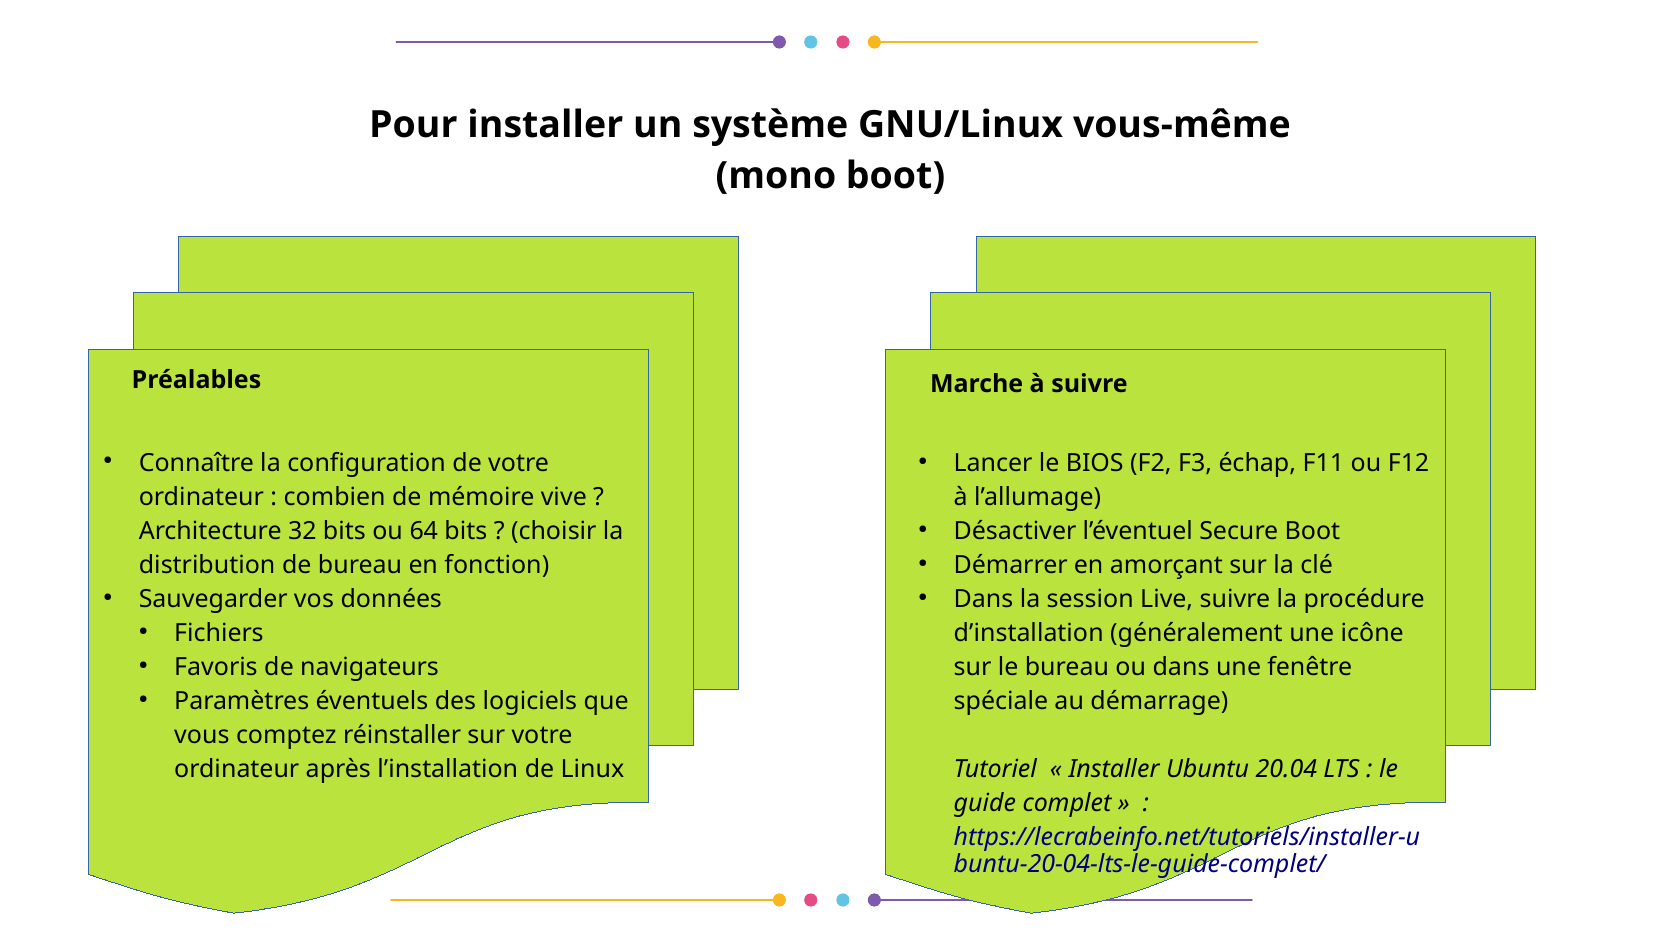

Pour installer un système GNU/Linux vous-même (mono boot)
Préalables
Marche à suivre
Connaître la configuration de votre ordinateur : combien de mémoire vive ? Architecture 32 bits ou 64 bits ? (choisir la distribution de bureau en fonction)
Sauvegarder vos données
Fichiers
Favoris de navigateurs
Paramètres éventuels des logiciels que vous comptez réinstaller sur votre ordinateur après l’installation de Linux
Lancer le BIOS (F2, F3, échap, F11 ou F12 à l’allumage)
Désactiver l’éventuel Secure Boot
Démarrer en amorçant sur la clé
Dans la session Live, suivre la procédure d’installation (généralement une icône sur le bureau ou dans une fenêtre spéciale au démarrage)
Tutoriel « Installer Ubuntu 20.04 LTS : le guide complet »  : https://lecrabeinfo.net/tutoriels/installer-ubuntu-20-04-lts-le-guide-complet/